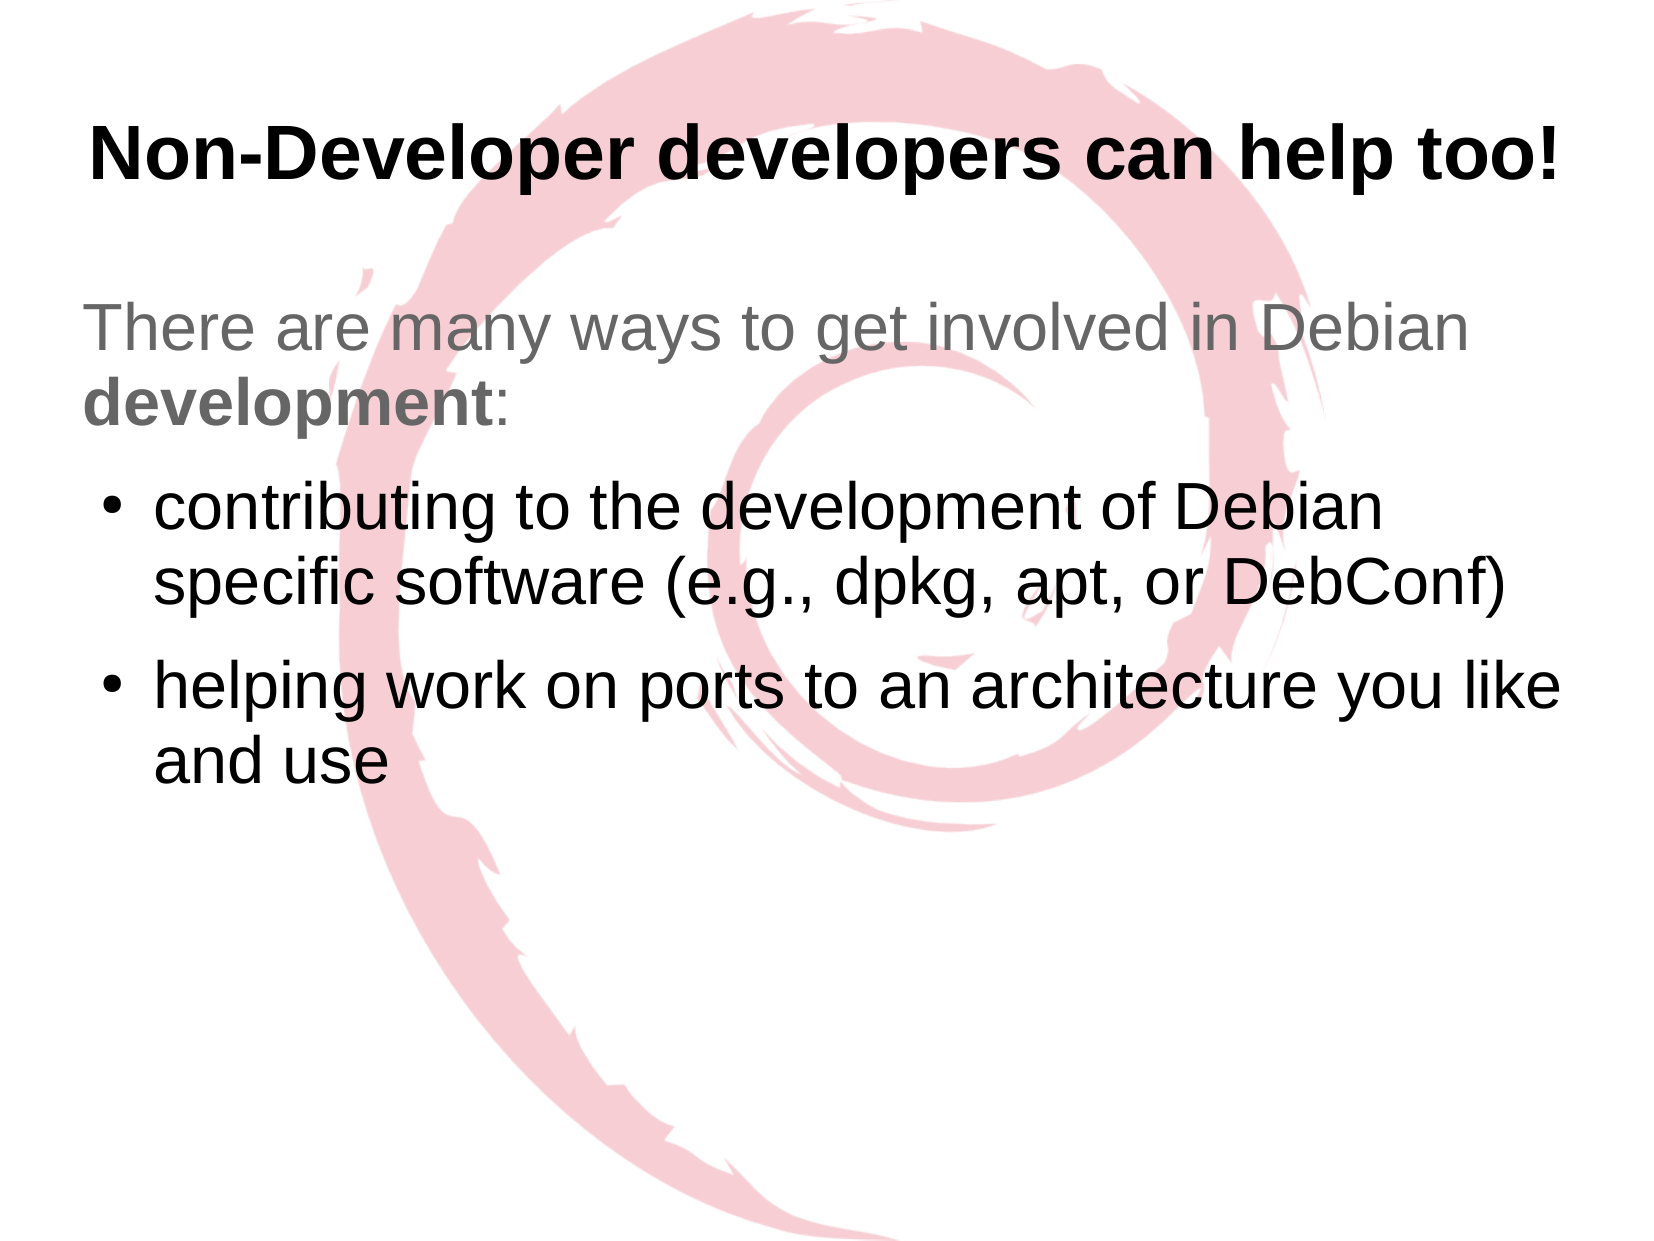

# Non-Developer developers can help too!
There are many ways to get involved in Debian development:
contributing to the development of Debian specific software (e.g., dpkg, apt, or DebConf)
helping work on ports to an architecture you like and use